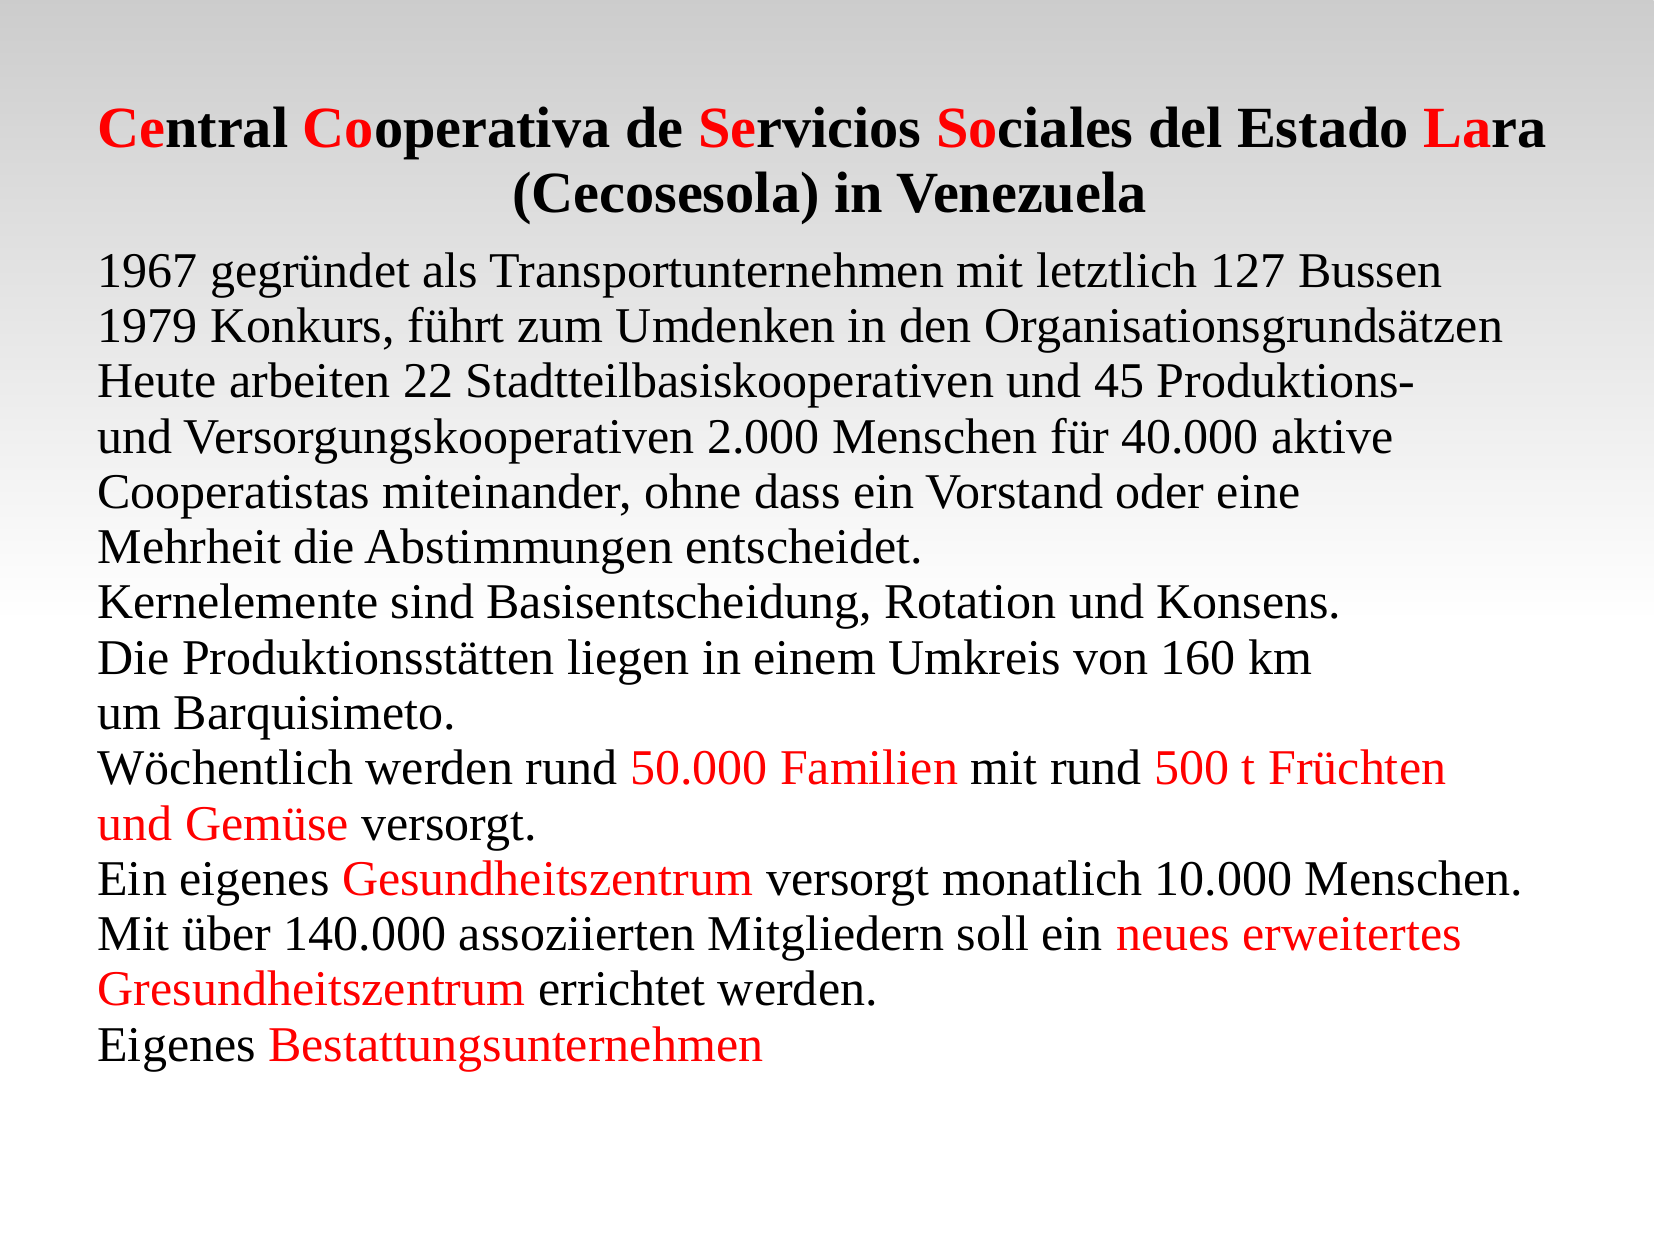

Central Cooperativa de Servicios Sociales del Estado Lara
(Cecosesola) in Venezuela
1967 gegründet als Transportunternehmen mit letztlich 127 Bussen
1979 Konkurs, führt zum Umdenken in den Organisationsgrundsätzen
Heute arbeiten 22 Stadtteilbasiskooperativen und 45 Produktions-
und Versorgungskooperativen 2.000 Menschen für 40.000 aktive
Cooperatistas miteinander, ohne dass ein Vorstand oder eine
Mehrheit die Abstimmungen entscheidet.
Kernelemente sind Basisentscheidung, Rotation und Konsens.
Die Produktionsstätten liegen in einem Umkreis von 160 km
um Barquisimeto.
Wöchentlich werden rund 50.000 Familien mit rund 500 t Früchten
und Gemüse versorgt.
Ein eigenes Gesundheitszentrum versorgt monatlich 10.000 Menschen.
Mit über 140.000 assoziierten Mitgliedern soll ein neues erweitertes
Gresundheitszentrum errichtet werden.
Eigenes Bestattungsunternehmen